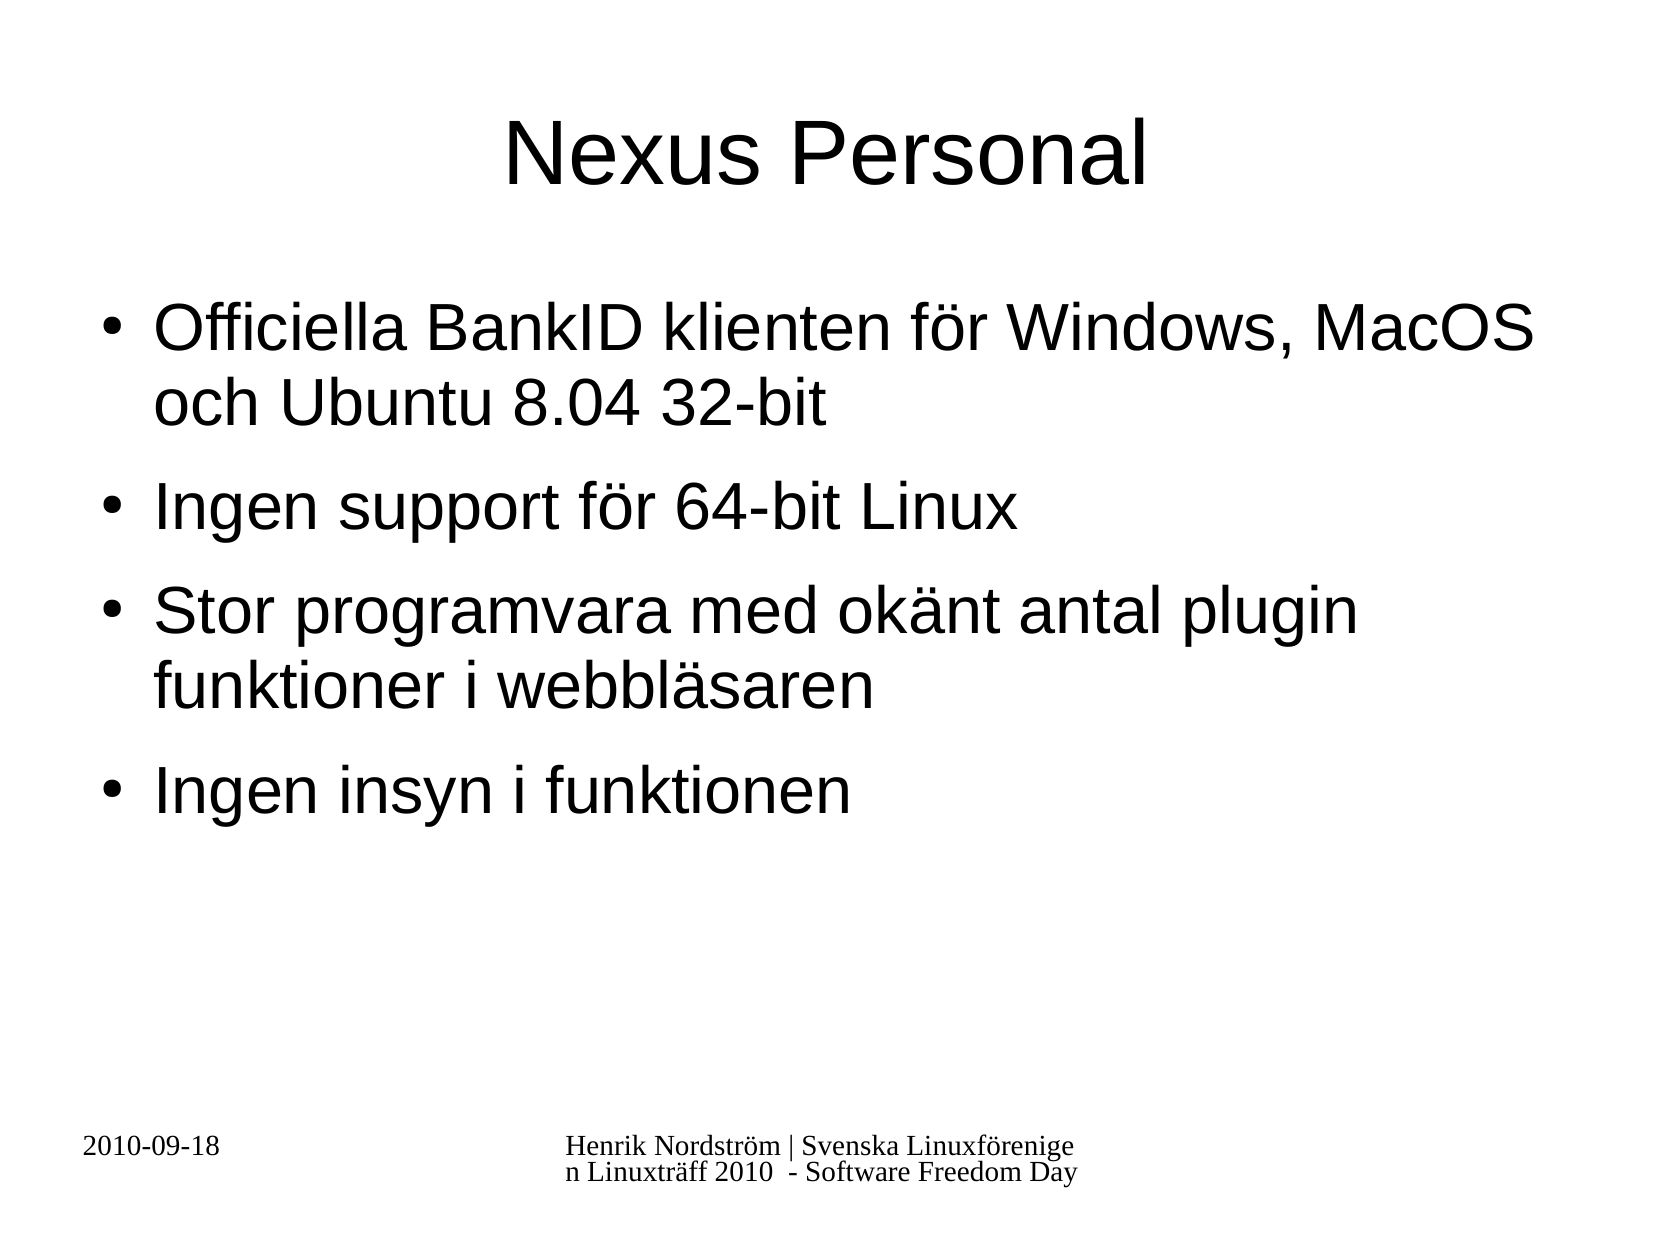

# Nexus Personal
Officiella BankID klienten för Windows, MacOS och Ubuntu 8.04 32-bit
Ingen support för 64-bit Linux
Stor programvara med okänt antal plugin funktioner i webbläsaren
Ingen insyn i funktionen
2010-09-18
Henrik Nordström | Svenska Linuxförenigen Linuxträff 2010 - Software Freedom Day